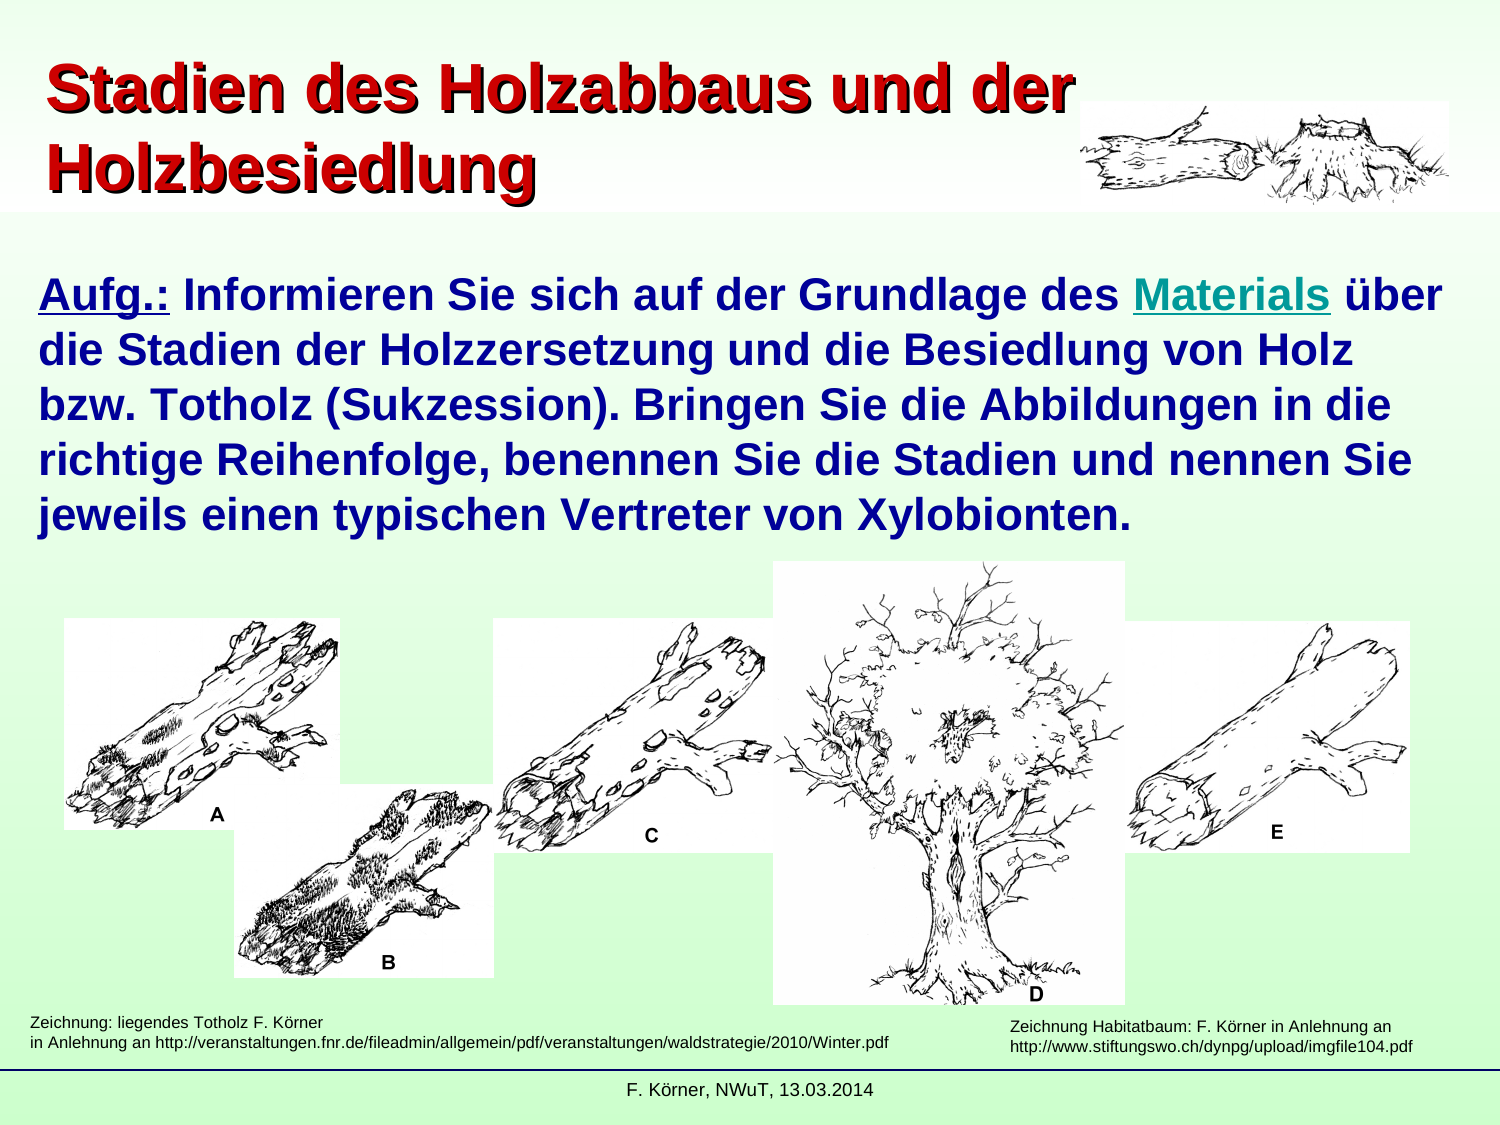

| Stadien des Holzabbaus und der Holzbesiedlung |
| --- |
Aufg.: Informieren Sie sich auf der Grundlage des Materials über die Stadien der Holzzersetzung und die Besiedlung von Holz bzw. Totholz (Sukzession). Bringen Sie die Abbildungen in die richtige Reihenfolge, benennen Sie die Stadien und nennen Sie jeweils einen typischen Vertreter von Xylobionten.
Zeichnung: liegendes Totholz F. Körner
in Anlehnung an http://veranstaltungen.fnr.de/fileadmin/allgemein/pdf/veranstaltungen/waldstrategie/2010/Winter.pdf
Zeichnung Habitatbaum: F. Körner in Anlehnung an http://www.stiftungswo.ch/dynpg/upload/imgfile104.pdf